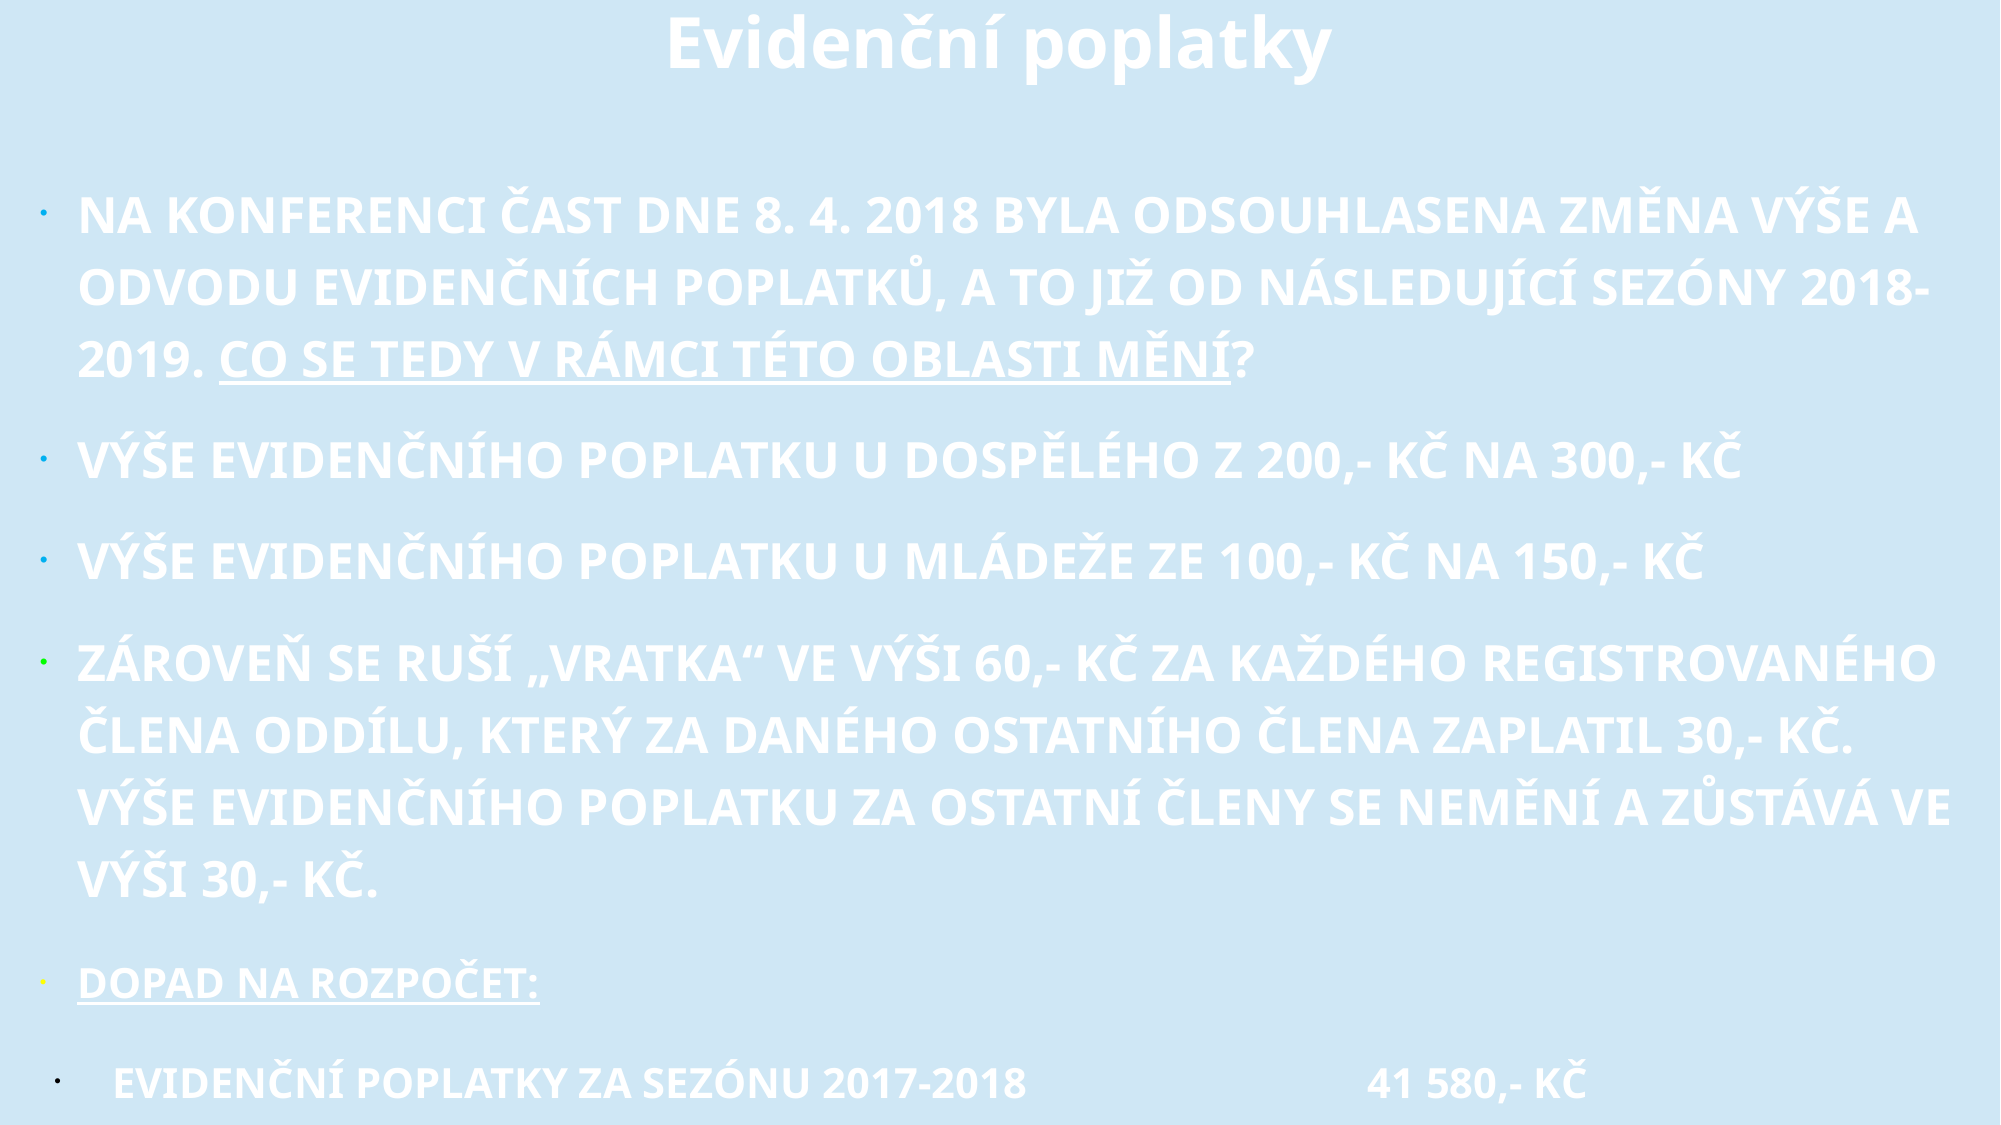

# Evidenční poplatky
NA KONFERENCI ČAST DNE 8. 4. 2018 BYLA ODSOUHLASENA ZMĚNA VÝŠE A ODVODU EVIDENČNÍCH POPLATKŮ, A TO JIŽ OD NÁSLEDUJÍCÍ SEZÓNY 2018-2019. CO SE TEDY V RÁMCI TÉTO OBLASTI MĚNÍ?
VÝŠE EVIDENČNÍHO POPLATKU U DOSPĚLÉHO Z 200,- KČ NA 300,- KČ
VÝŠE EVIDENČNÍHO POPLATKU U MLÁDEŽE ZE 100,- KČ NA 150,- KČ
ZÁROVEŇ SE RUŠÍ „VRATKA“ VE VÝŠI 60,- KČ ZA KAŽDÉHO REGISTROVANÉHO ČLENA ODDÍLU, KTERÝ ZA DANÉHO OSTATNÍHO ČLENA ZAPLATIL 30,- KČ. VÝŠE EVIDENČNÍHO POPLATKU ZA OSTATNÍ ČLENY SE NEMĚNÍ A ZŮSTÁVÁ VE VÝŠI 30,- KČ.
DOPAD NA ROZPOČET:
EVIDENČNÍ POPLATKY ZA SEZÓNU 2017-2018					41 580,- KČ
EVIDENČNÍ POPLATKY ZA SEZÓNU 2018-2019 	PŘEDPOKLAD		62 130,- KČ